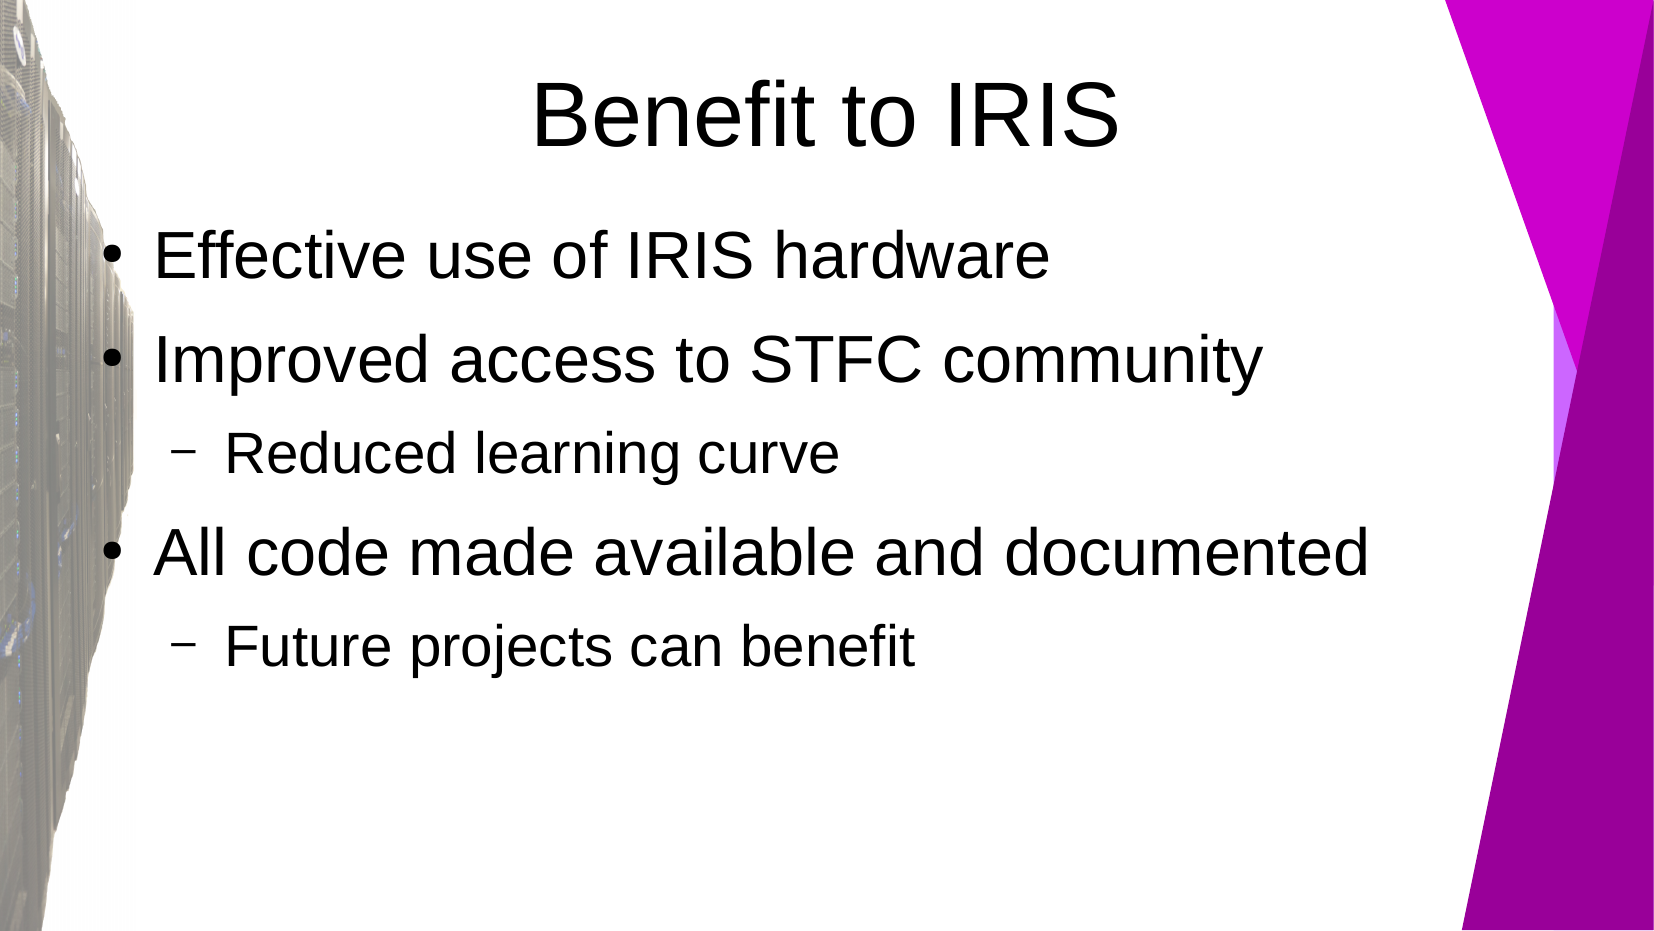

# Benefit to IRIS
Effective use of IRIS hardware
Improved access to STFC community
Reduced learning curve
All code made available and documented
Future projects can benefit